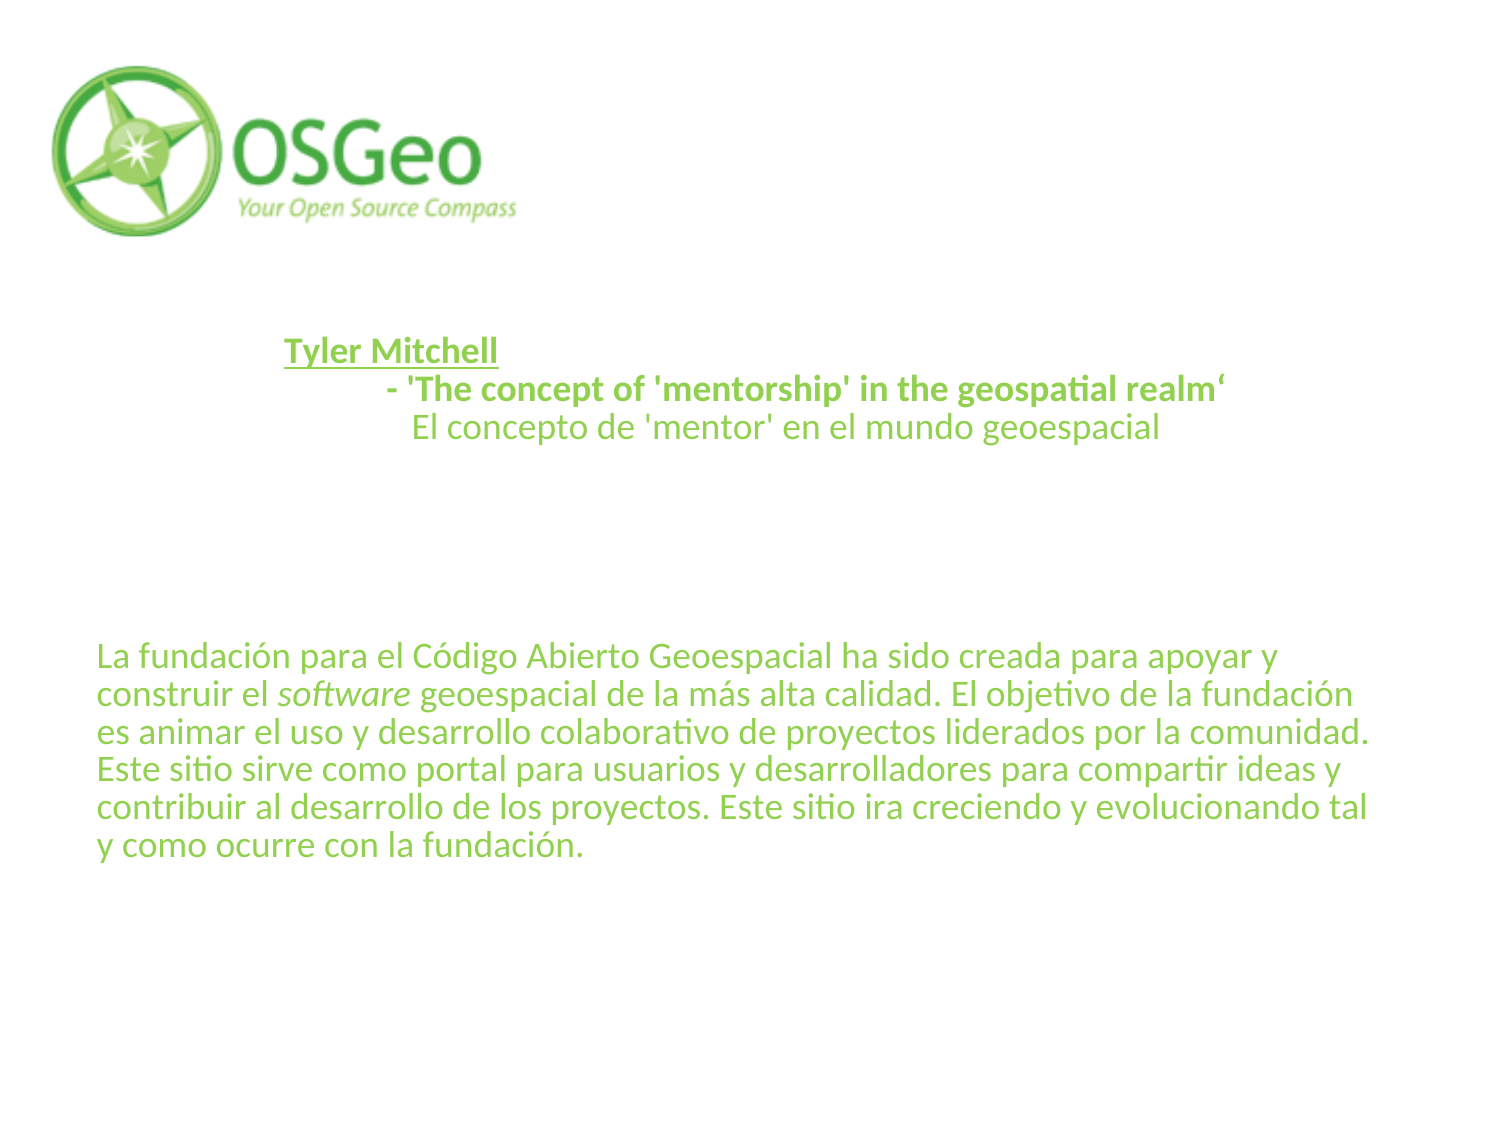

Tyler Mitchell
            - 'The concept of 'mentorship' in the geospatial realm‘
 El concepto de 'mentor' en el mundo geoespacial
La fundación para el Código Abierto Geoespacial ha sido creada para apoyar y construir el software geoespacial de la más alta calidad. El objetivo de la fundación es animar el uso y desarrollo colaborativo de proyectos liderados por la comunidad. Este sitio sirve como portal para usuarios y desarrolladores para compartir ideas y contribuir al desarrollo de los proyectos. Este sitio ira creciendo y evolucionando tal y como ocurre con la fundación.